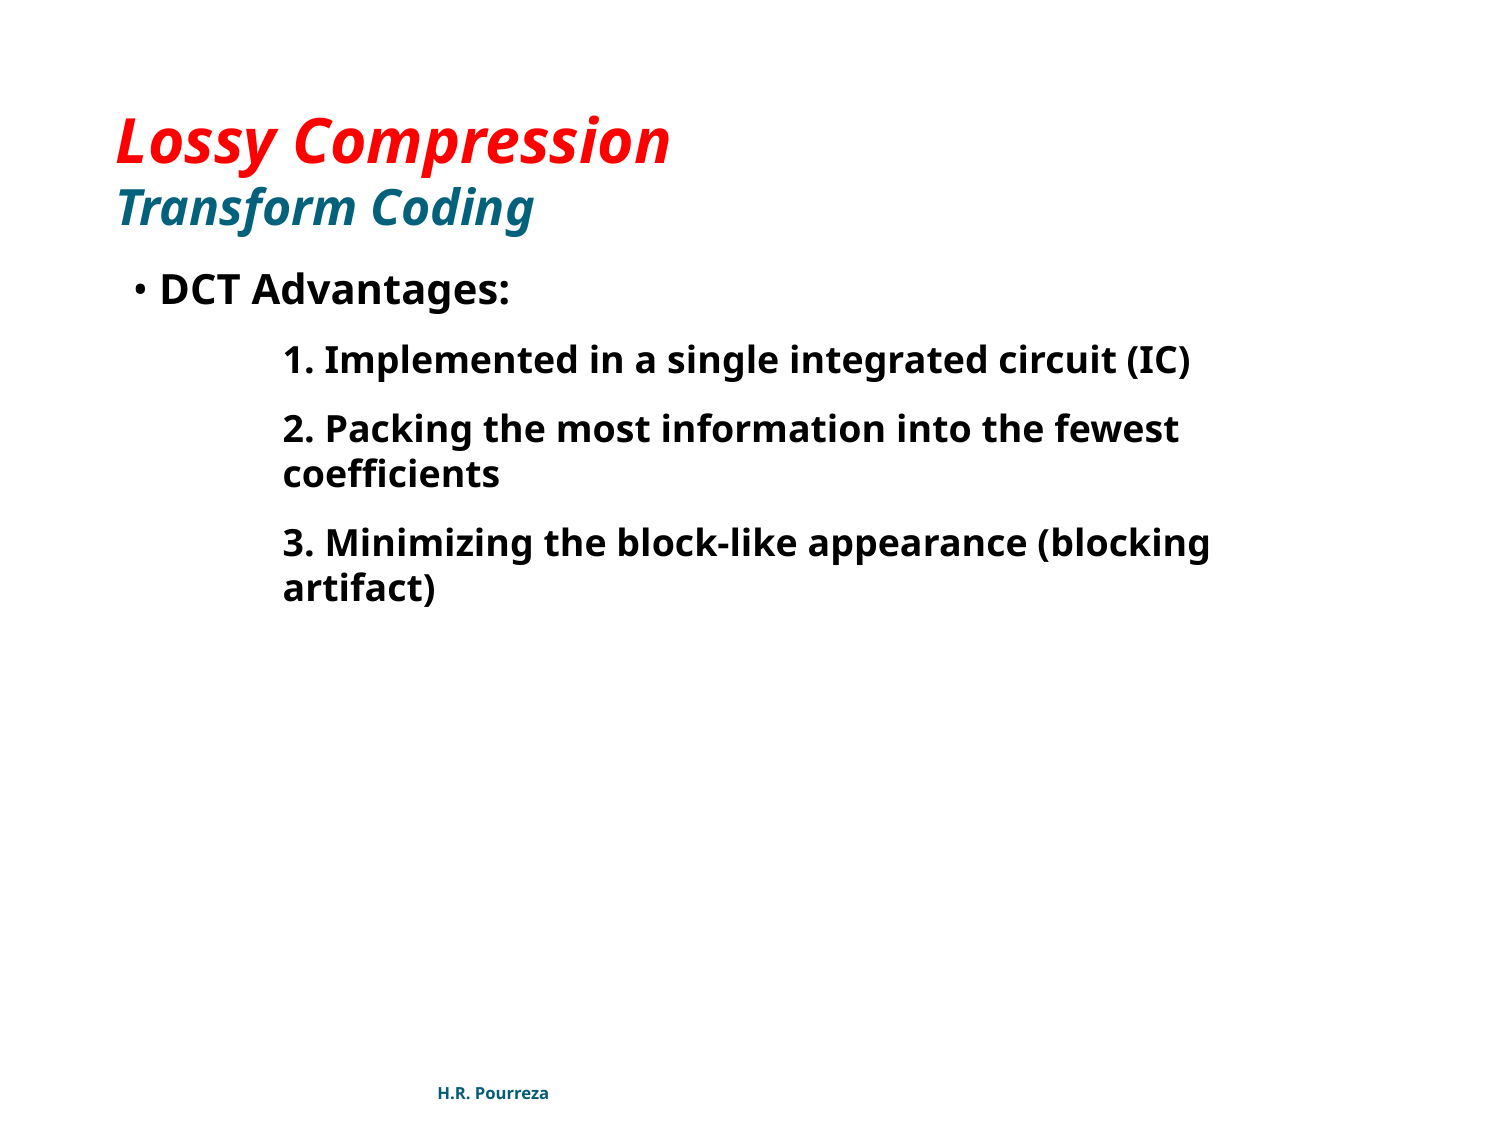

Lossy Compression
Transform Coding
 DCT Advantages:
1. Implemented in a single integrated circuit (IC)
2. Packing the most information into the fewest coefficients
3. Minimizing the block-like appearance (blocking artifact)
H.R. Pourreza